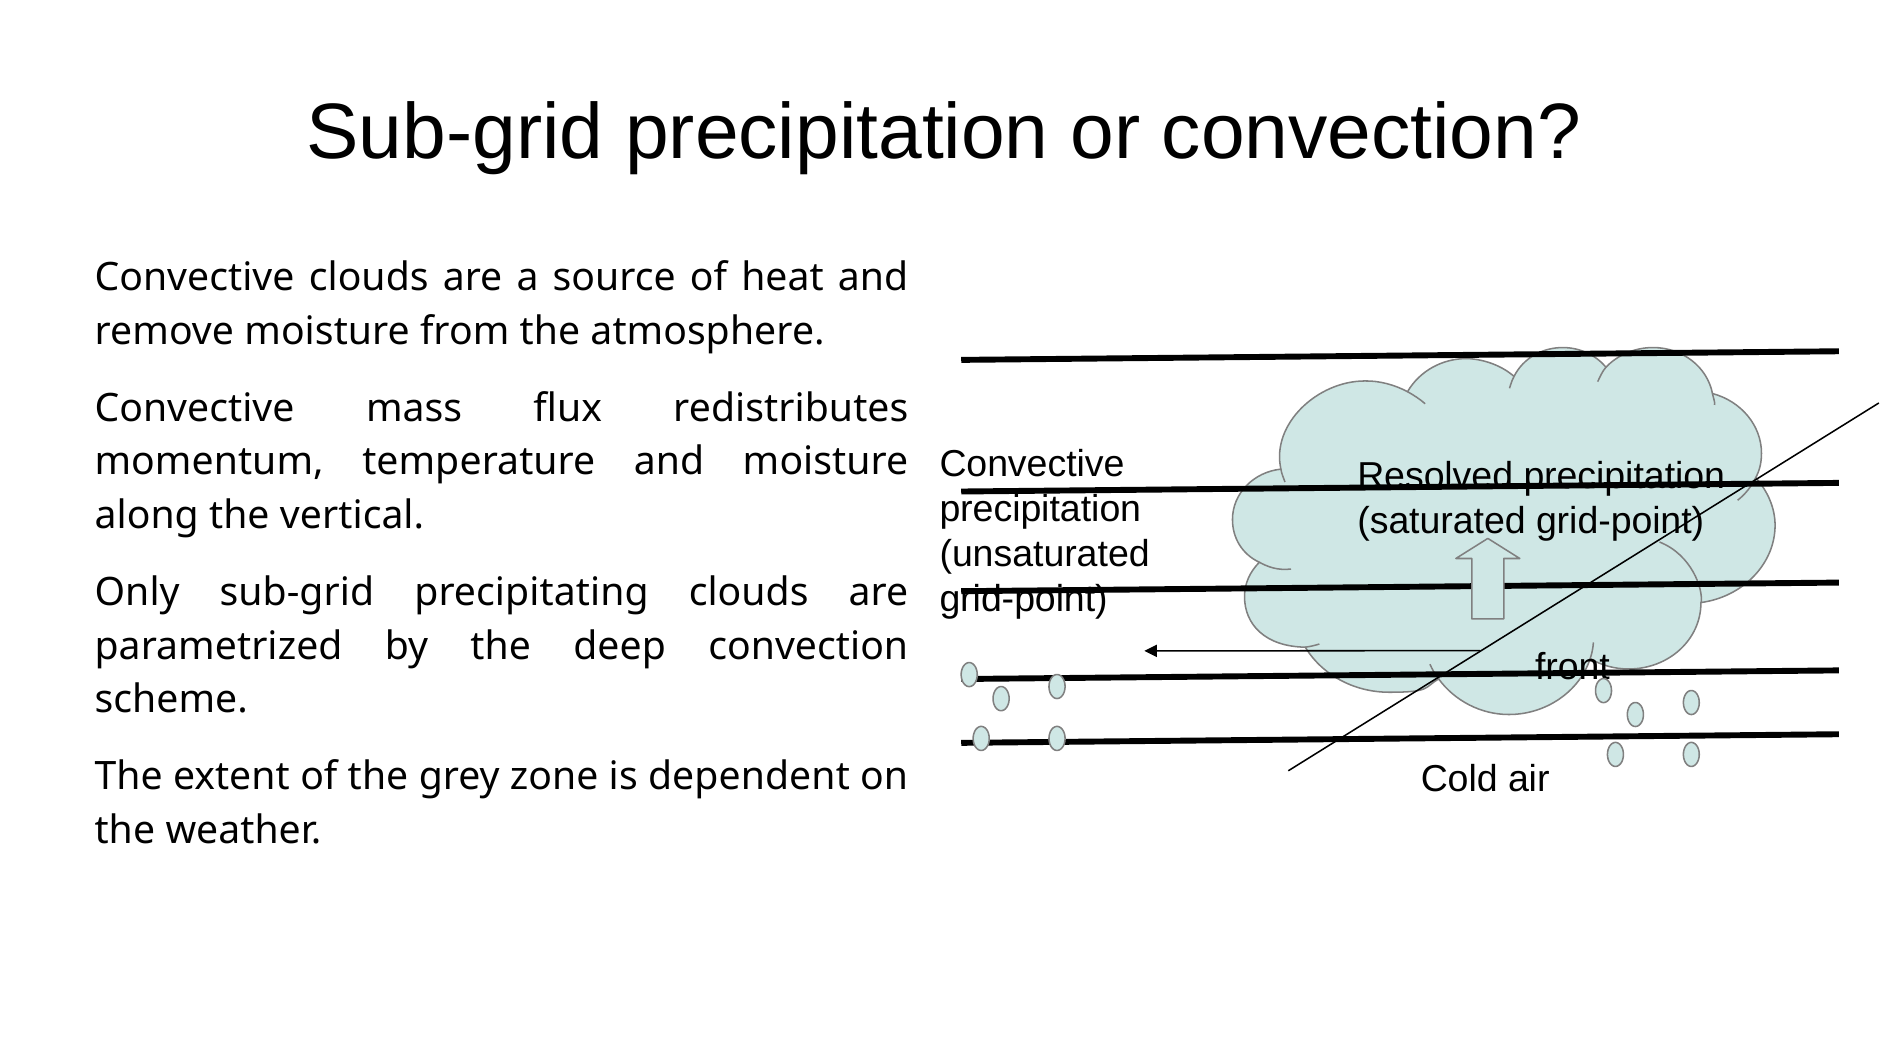

# Sub-grid precipitation or convection?
Convective clouds are a source of heat and remove moisture from the atmosphere.
Convective mass flux redistributes momentum, temperature and moisture along the vertical.
Only sub-grid precipitating clouds are parametrized by the deep convection scheme.
The extent of the grey zone is dependent on the weather.
Convective
precipitation
(unsaturated
grid-point)
Resolved precipitation
(saturated grid-point)
front
Cold air